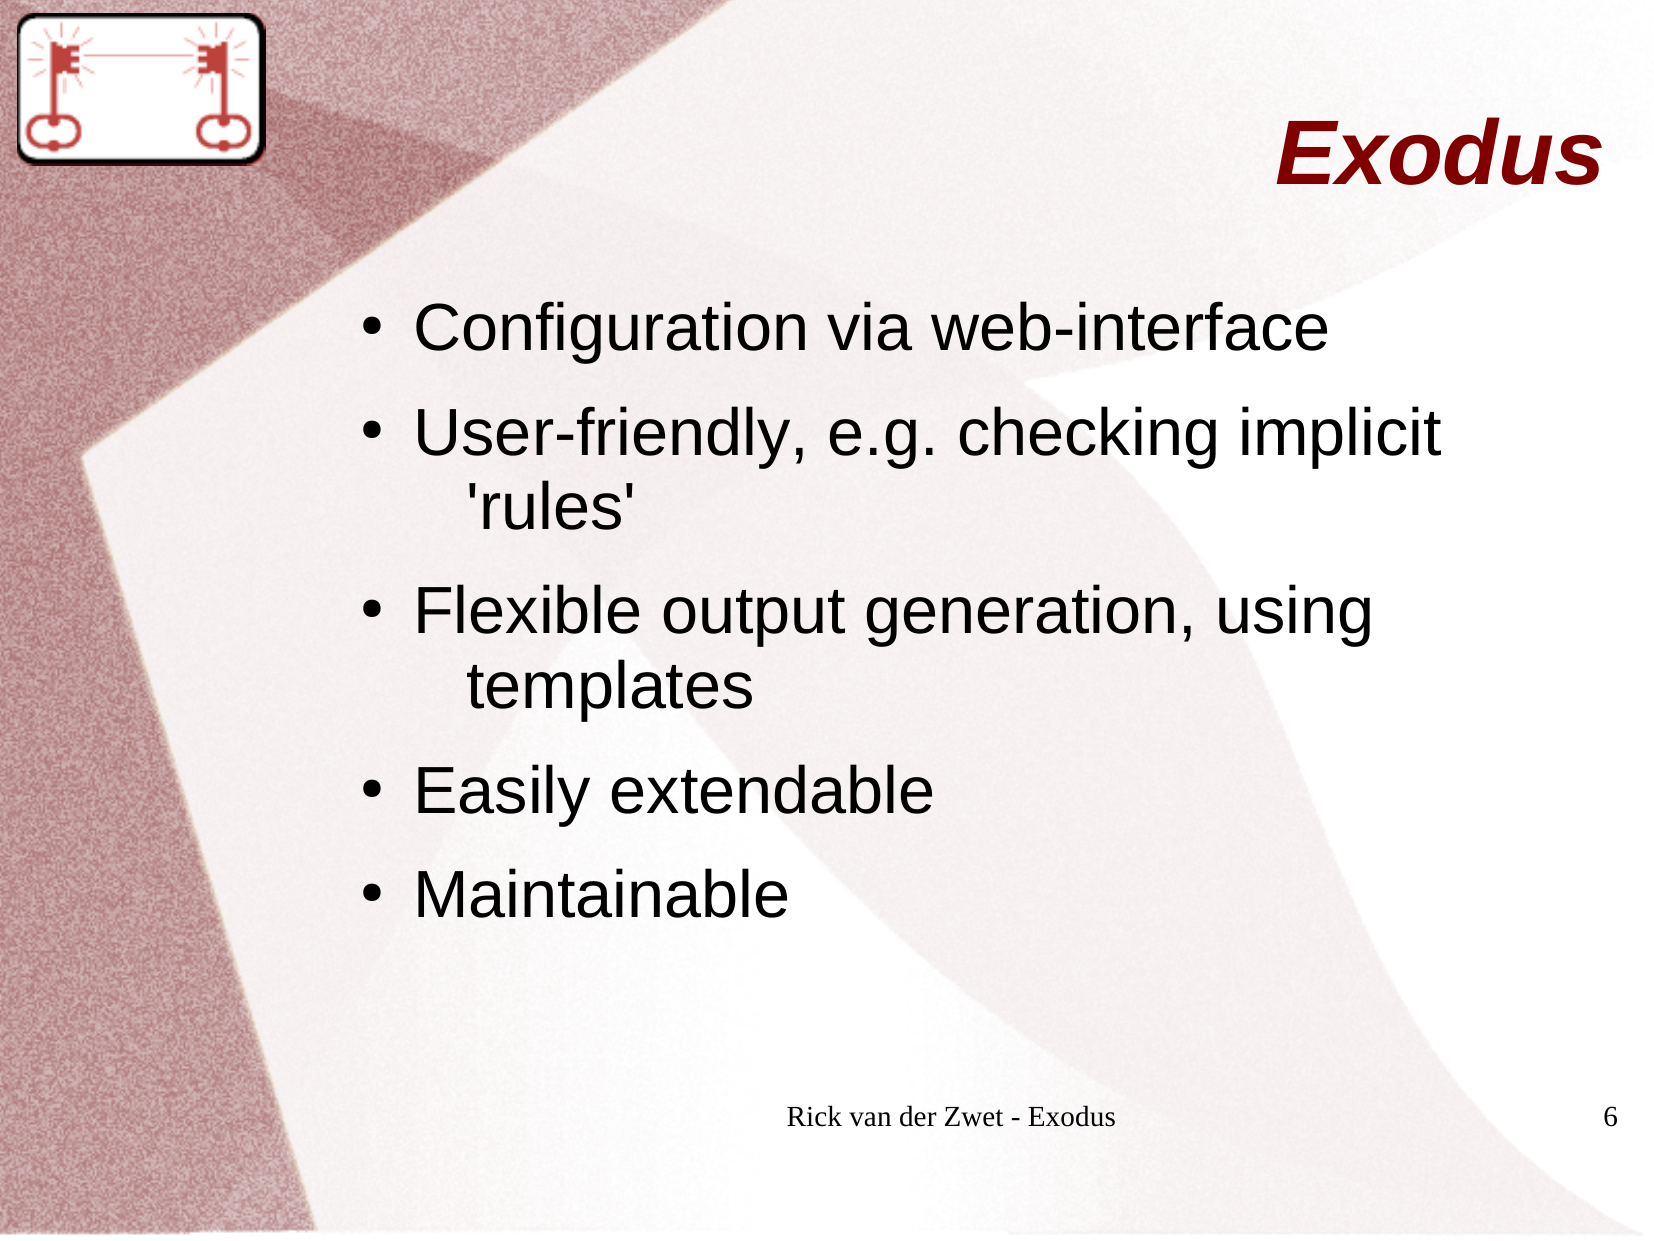

# Exodus
Configuration via web-interface
User-friendly, e.g. checking implicit 'rules'
Flexible output generation, using templates
Easily extendable
Maintainable
Rick van der Zwet - Exodus
6